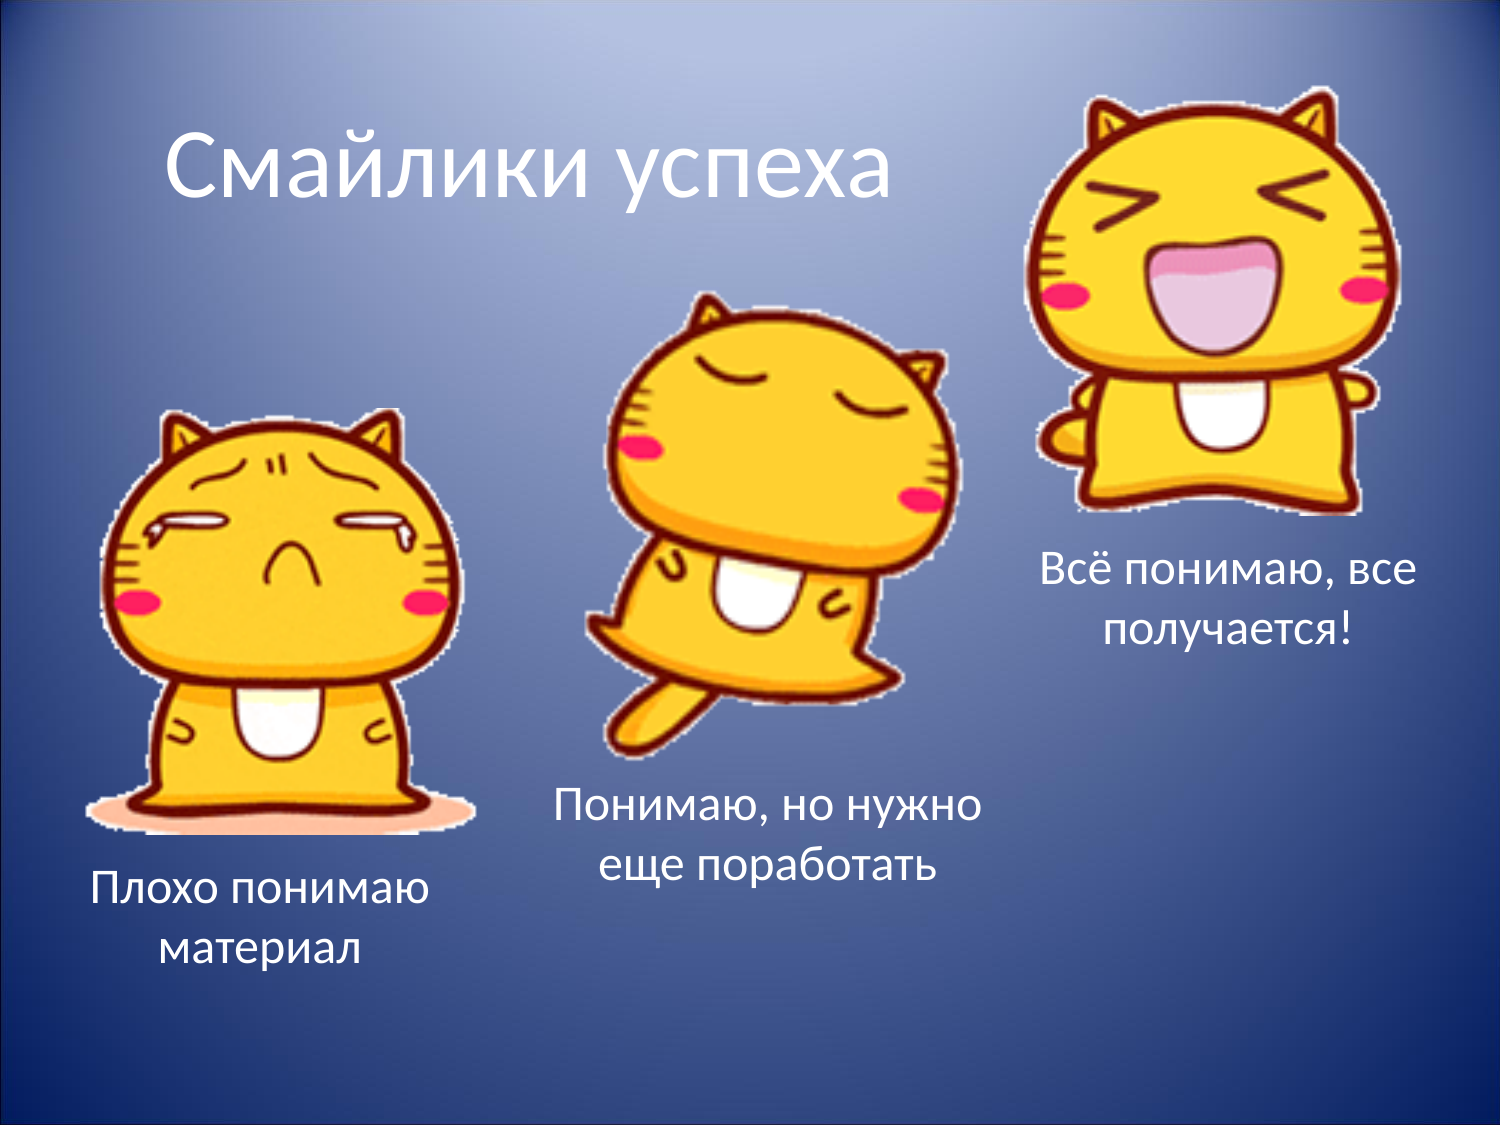

Смайлики успеха
Всё понимаю, все получается!
Понимаю, но нужно еще поработать
Плохо понимаю материал